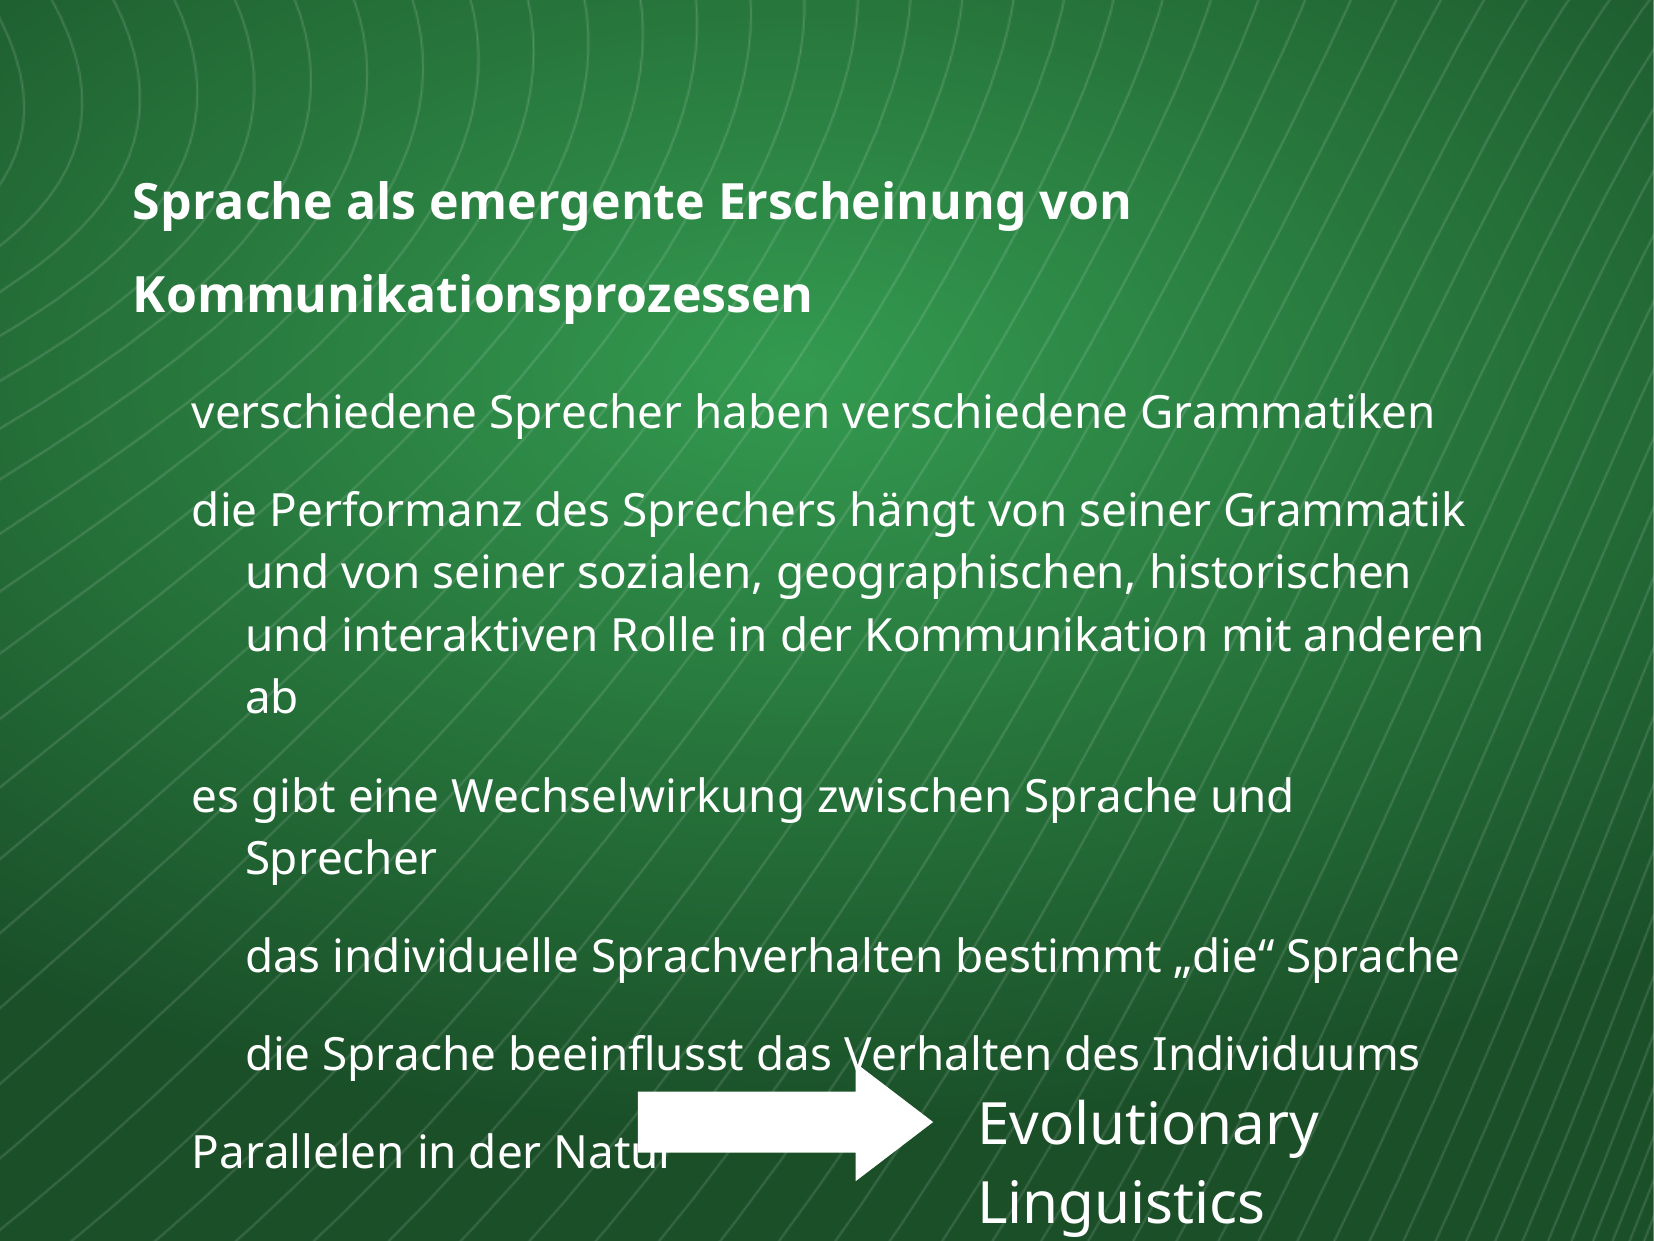

Sprache als emergente Erscheinung von
Kommunikationsprozessen
verschiedene Sprecher haben verschiedene Grammatiken
die Performanz des Sprechers hängt von seiner Grammatik und von seiner sozialen, geographischen, historischen und interaktiven Rolle in der Kommunikation mit anderen ab
es gibt eine Wechselwirkung zwischen Sprache und Sprecher
das individuelle Sprachverhalten bestimmt „die“ Sprache
die Sprache beeinflusst das Verhalten des Individuums
Parallelen in der Natur
Evolutionary Linguistics